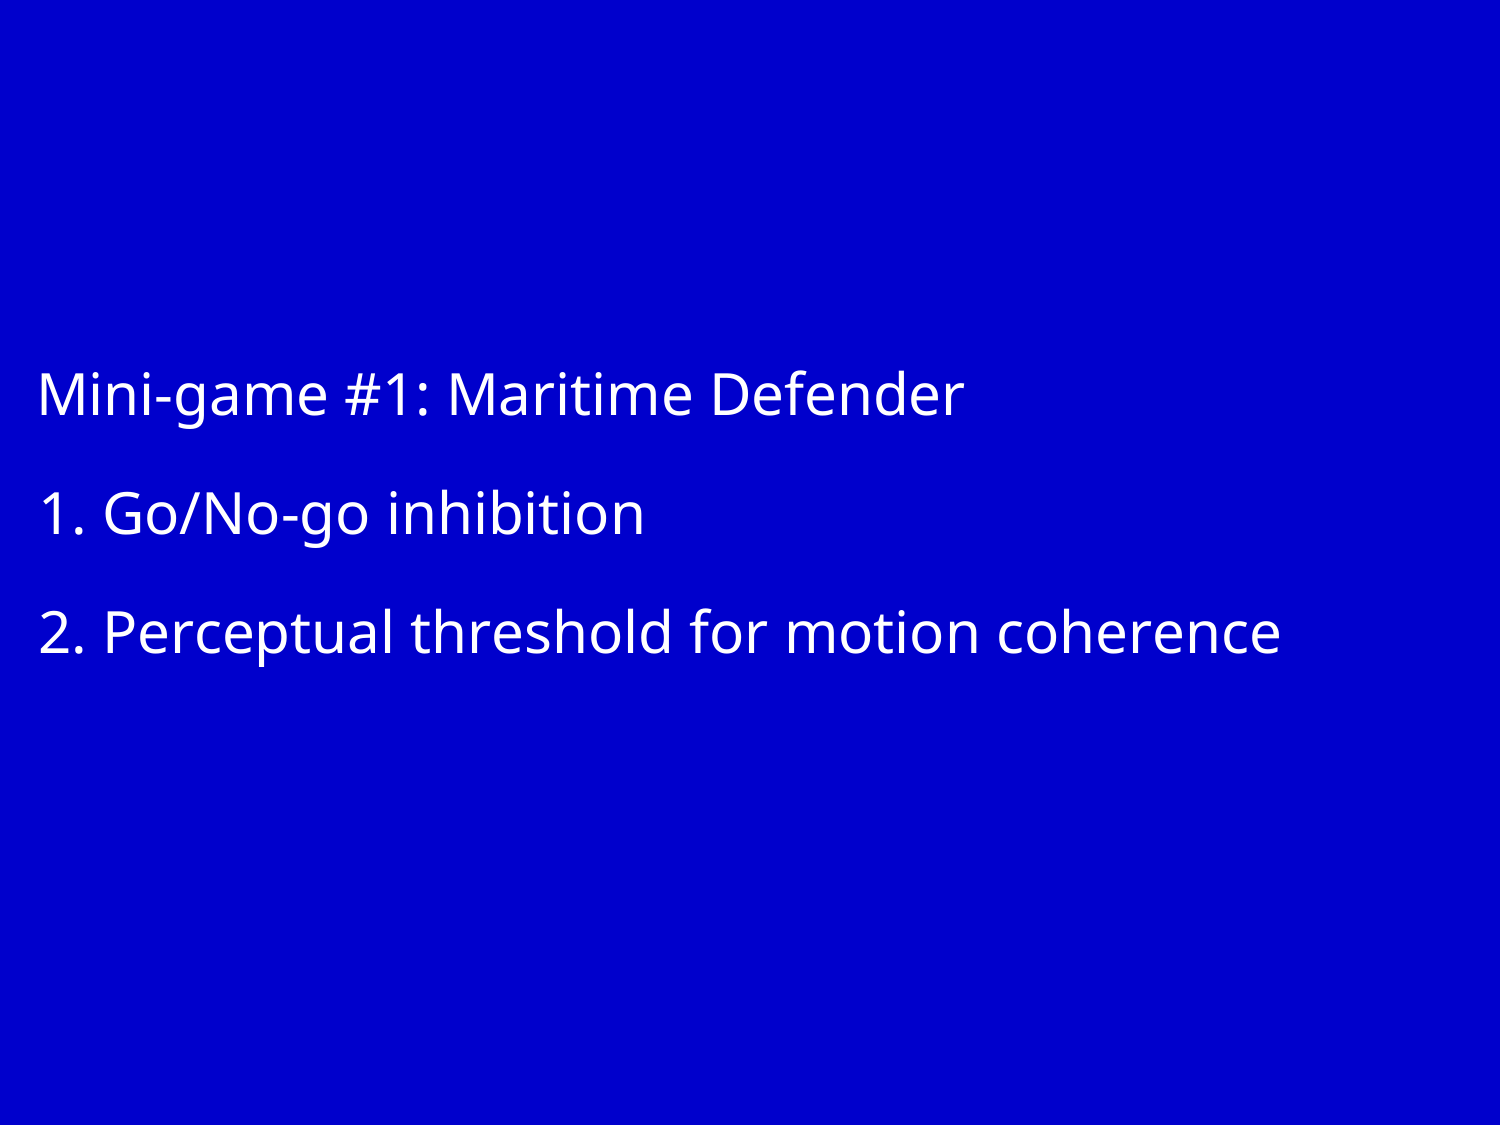

# Mini-game #1: Maritime Defender 1. Go/No-go inhibition 2. Perceptual threshold for motion coherence